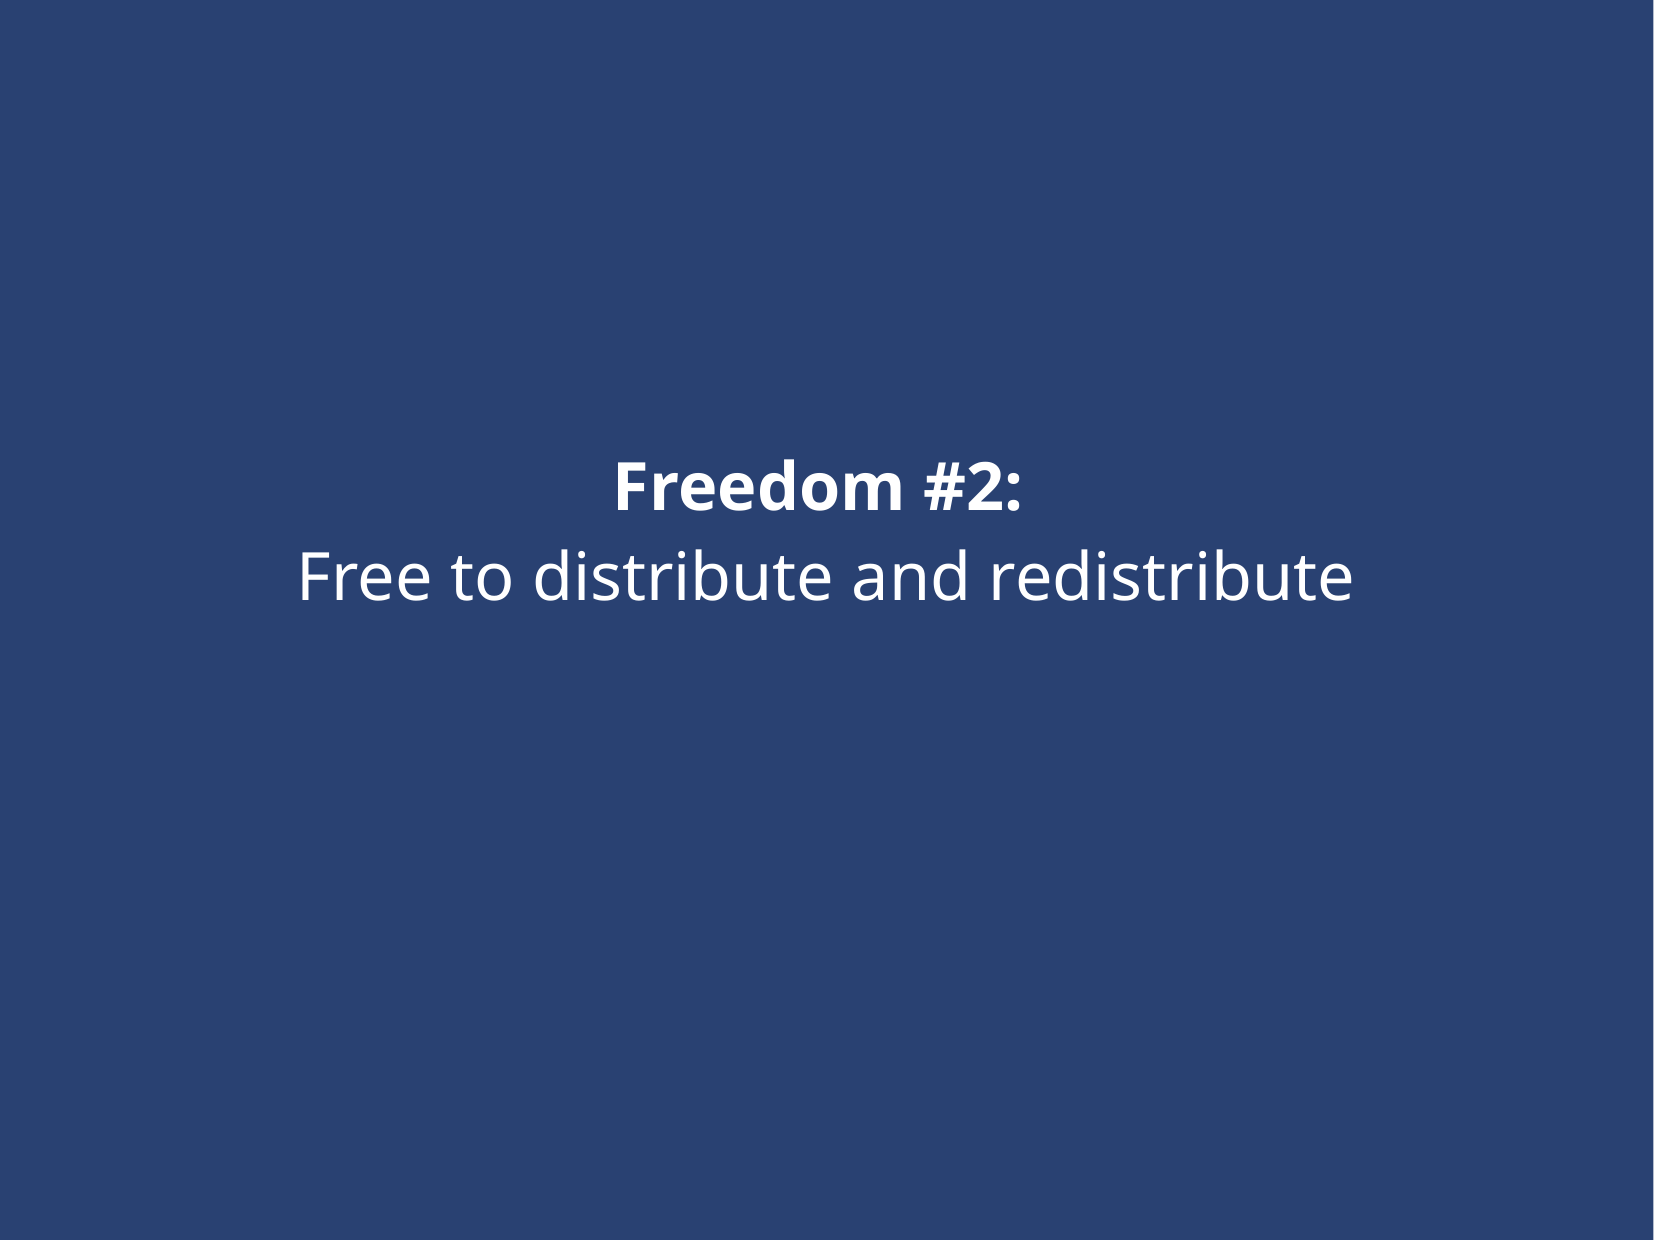

# Freedom #2:
Free to distribute and redistribute